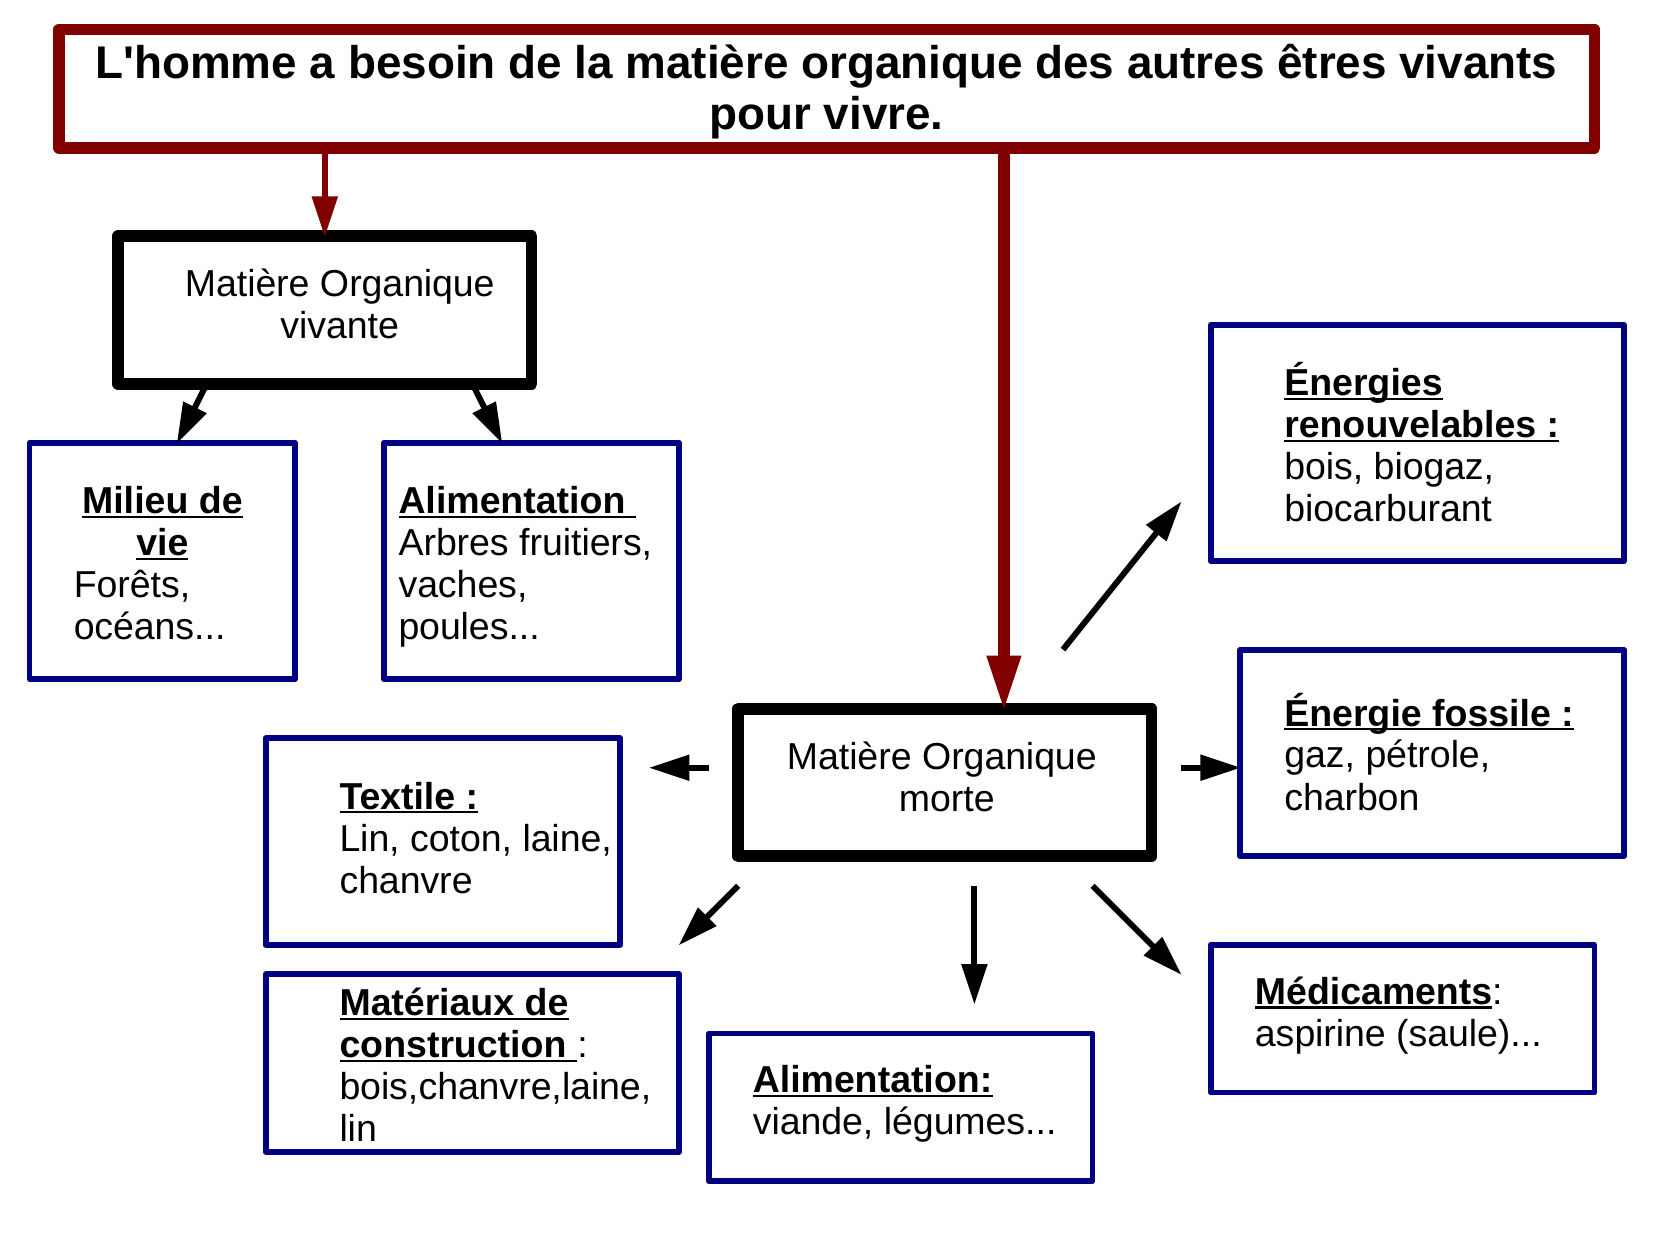

L'homme a besoin de la matière organique des autres êtres vivants pour vivre.
Matière Organique vivante
Énergies renouvelables :
bois, biogaz, biocarburant
Milieu de vie
Forêts, océans...
Alimentation
Arbres fruitiers, vaches, poules...
Énergie fossile : gaz, pétrole, charbon
Matière Organique
morte
Textile :
Lin, coton, laine, chanvre
Médicaments:
aspirine (saule)...
Matériaux de construction : bois,chanvre,laine,
lin
Alimentation: viande, légumes...